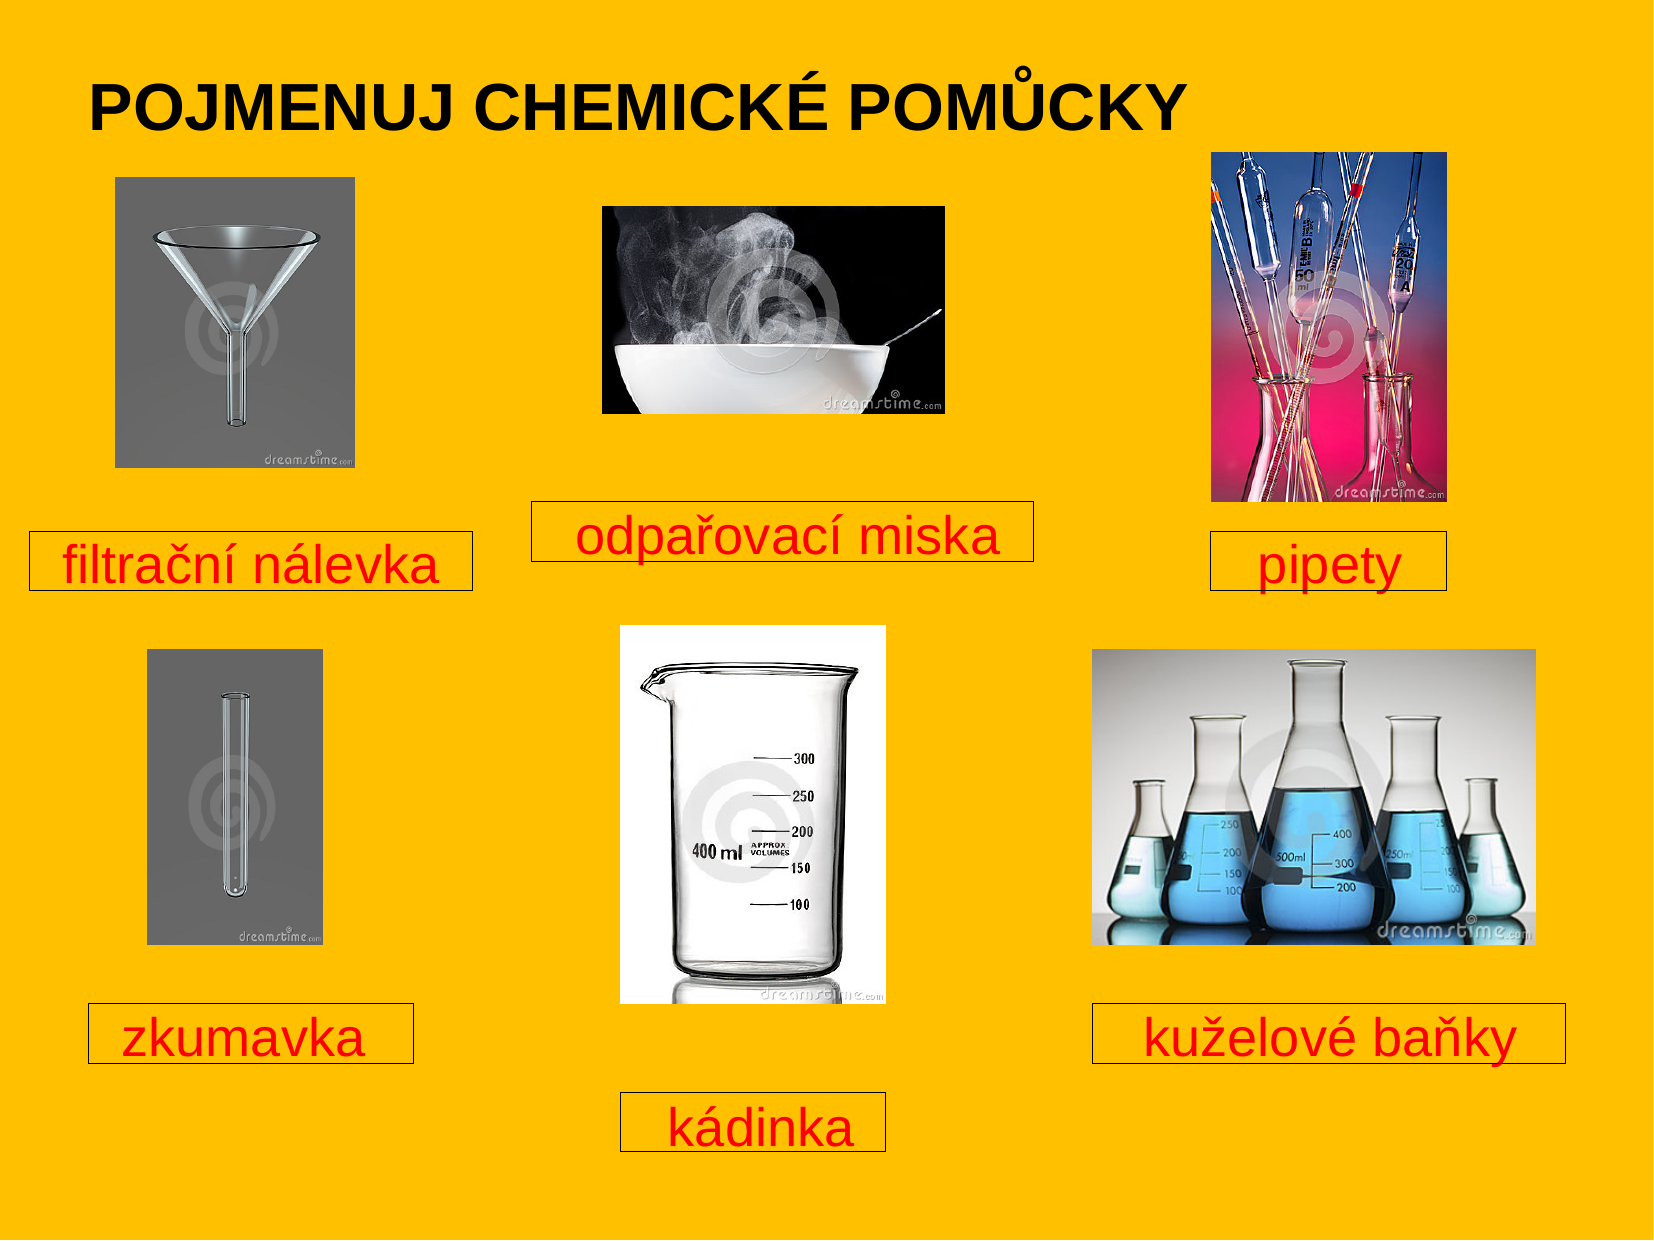

# POJMENUJ CHEMICKÉ POMŮCKY
 odpařovací miska
 filtrační nálevka
pipety
zkumavka
 kuželové baňky
 kádinka